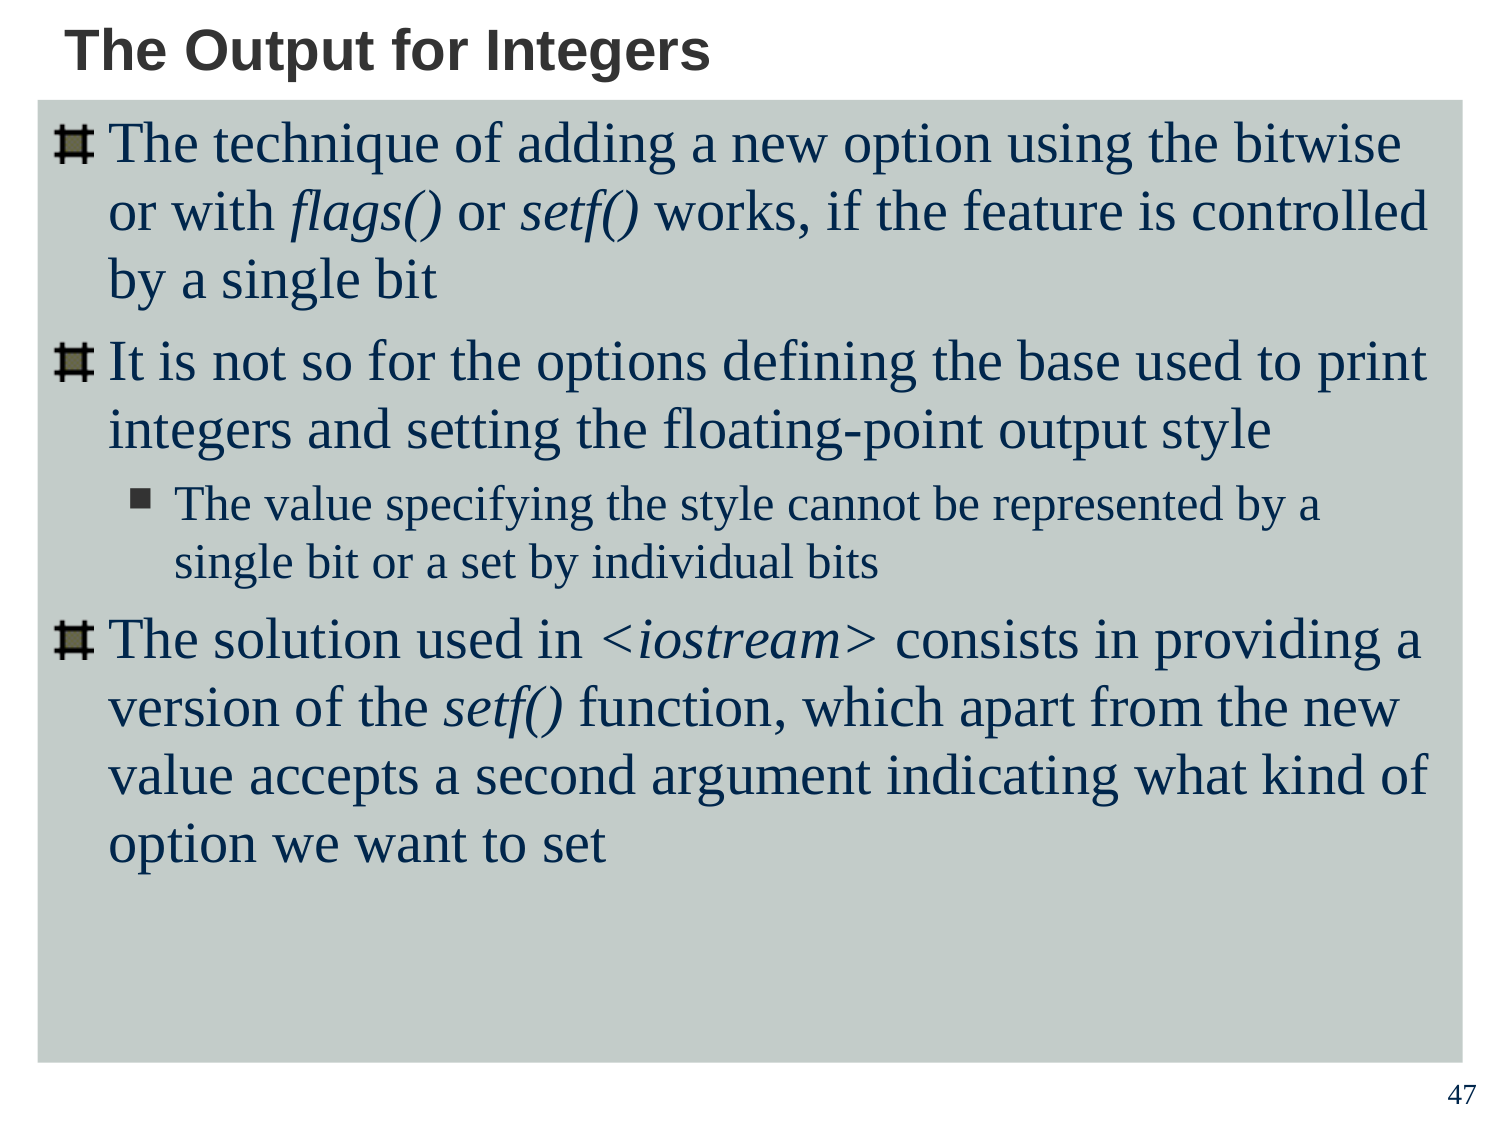

# The Output for Integers
The technique of adding a new option using the bitwise or with flags() or setf() works, if the feature is controlled by a single bit
It is not so for the options defining the base used to print integers and setting the floating-point output style
The value specifying the style cannot be represented by a single bit or a set by individual bits
The solution used in <iostream> consists in providing a version of the setf() function, which apart from the new value accepts a second argument indicating what kind of option we want to set